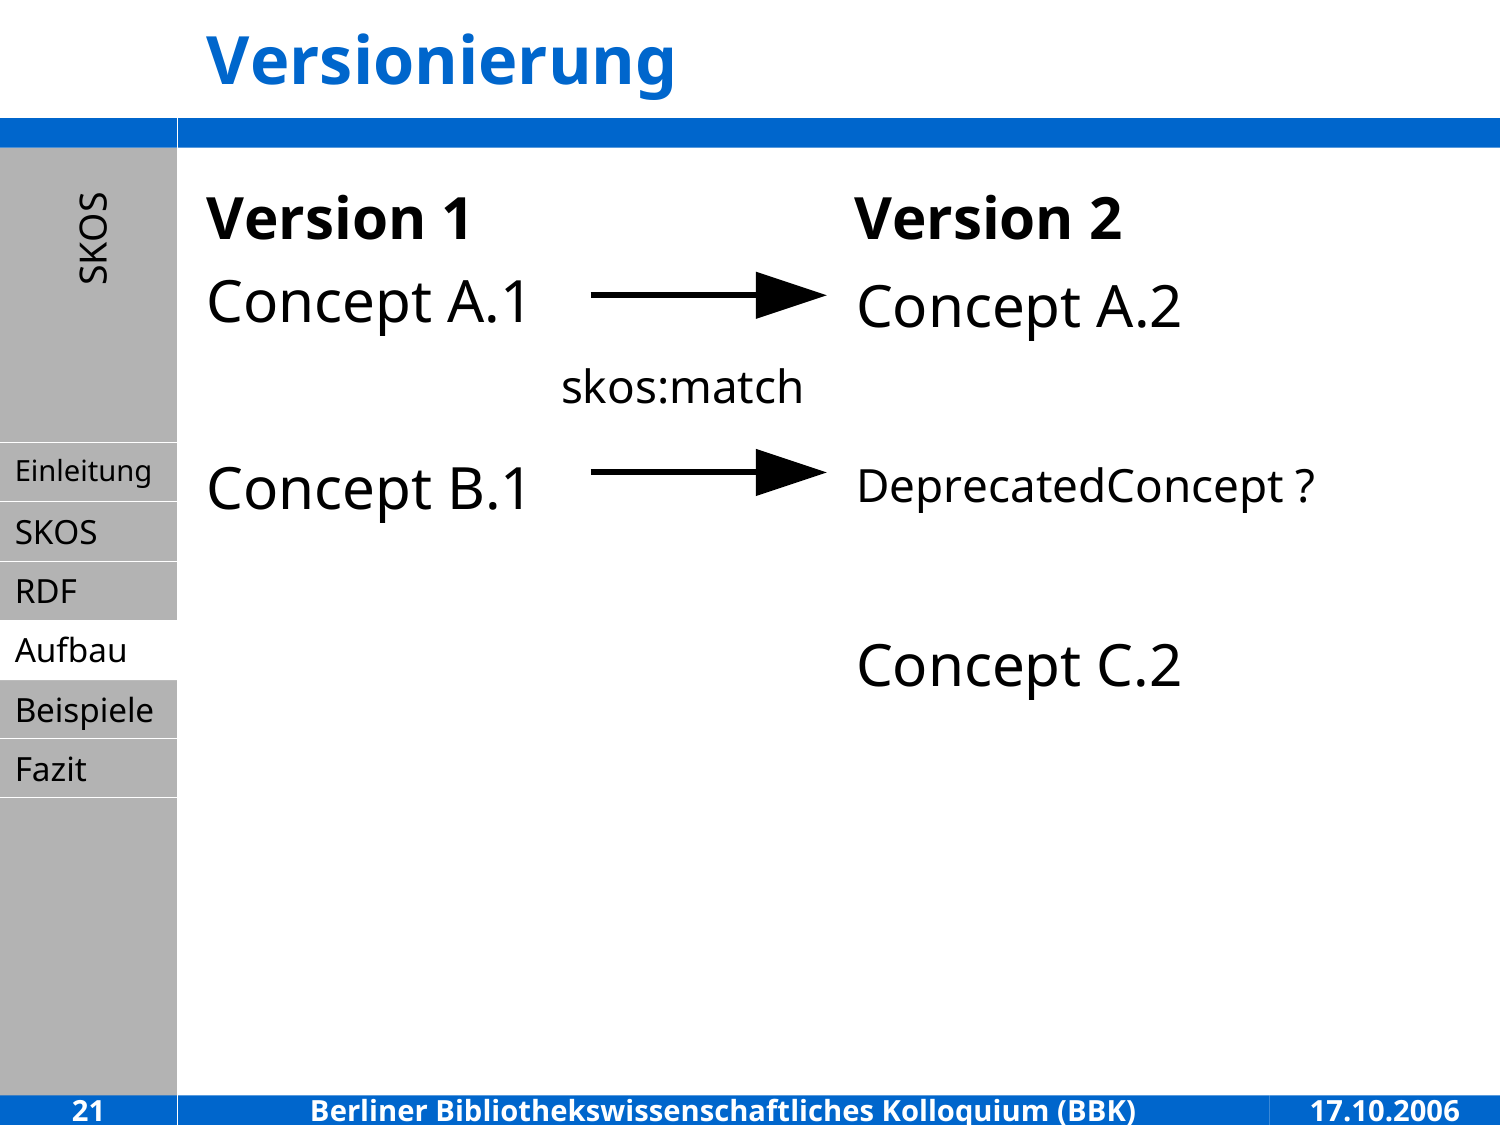

# Versionierung
Version 1
Version 2
Concept A.1
Concept B.1
Concept A.2
DeprecatedConcept ?
Concept C.2
skos:match
Aufbau